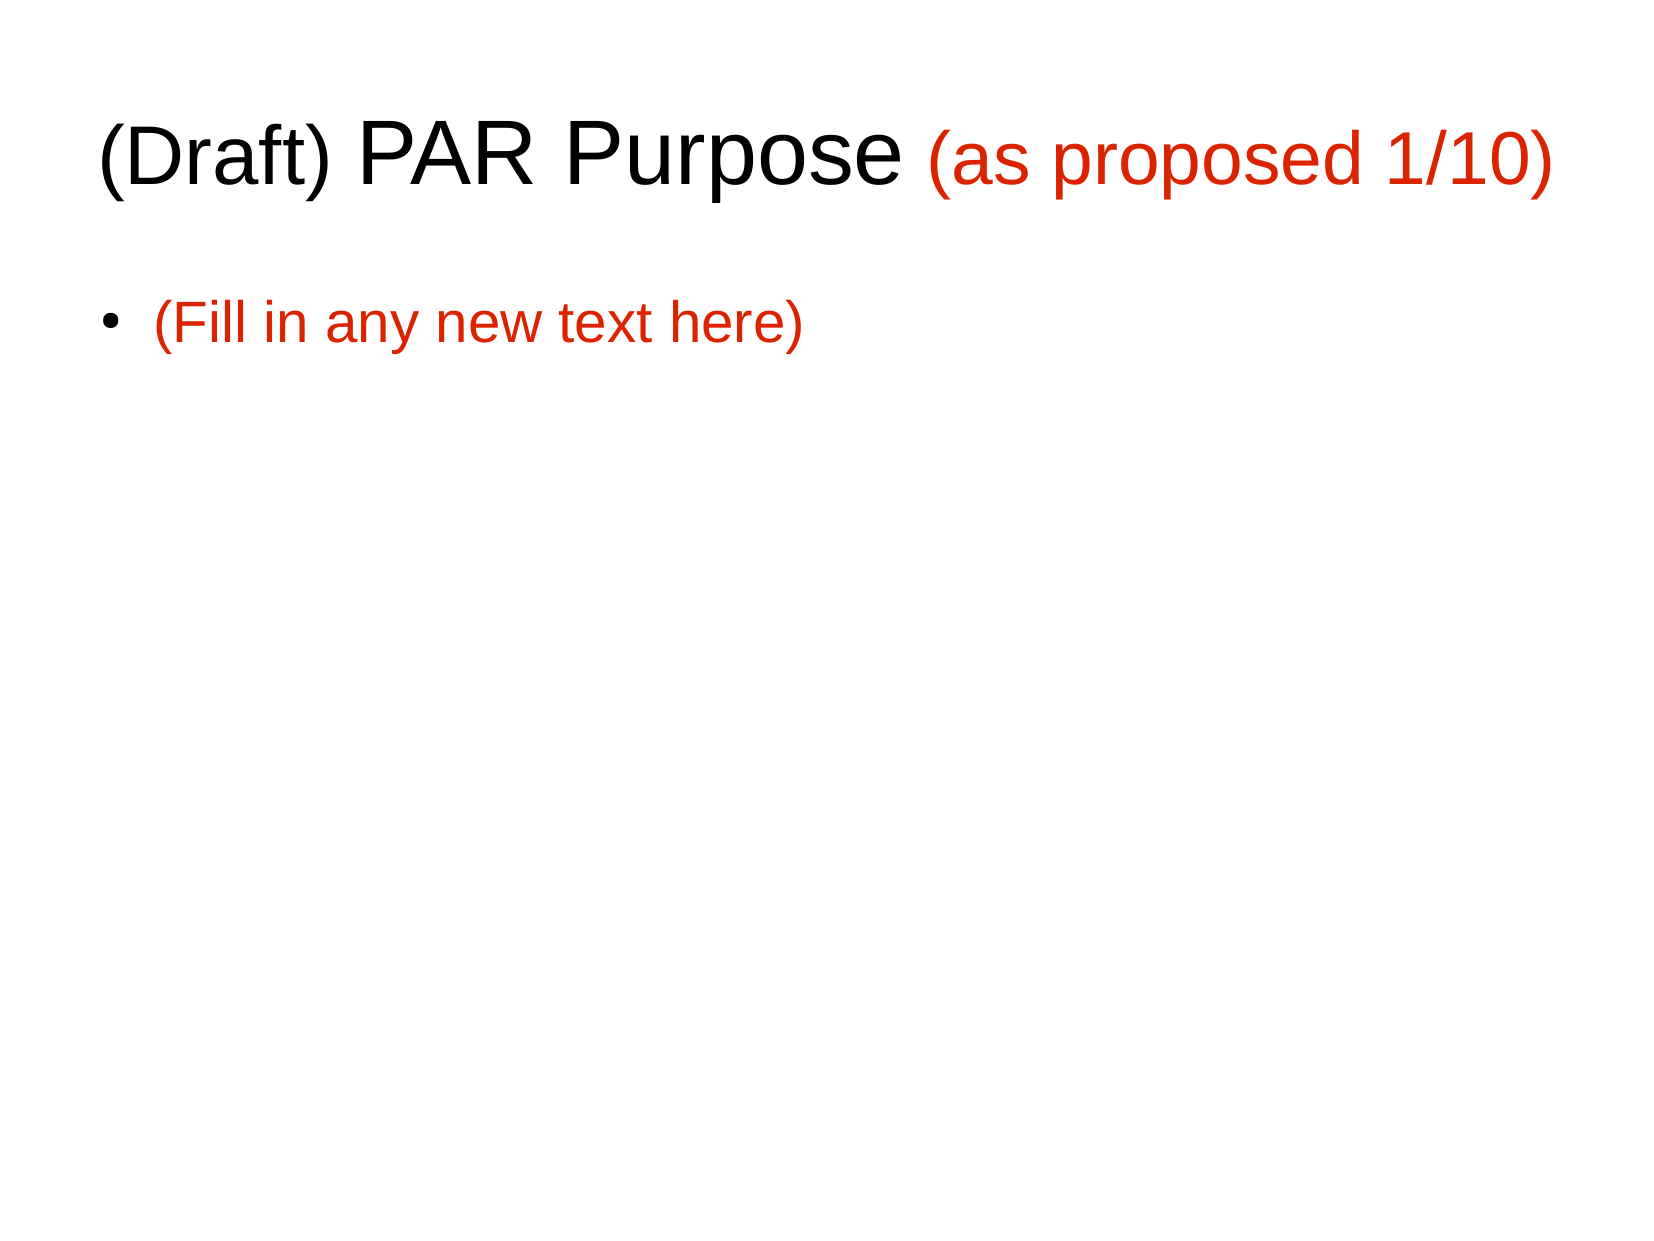

# (Draft) PAR Purpose (as proposed 1/10)
(Fill in any new text here)